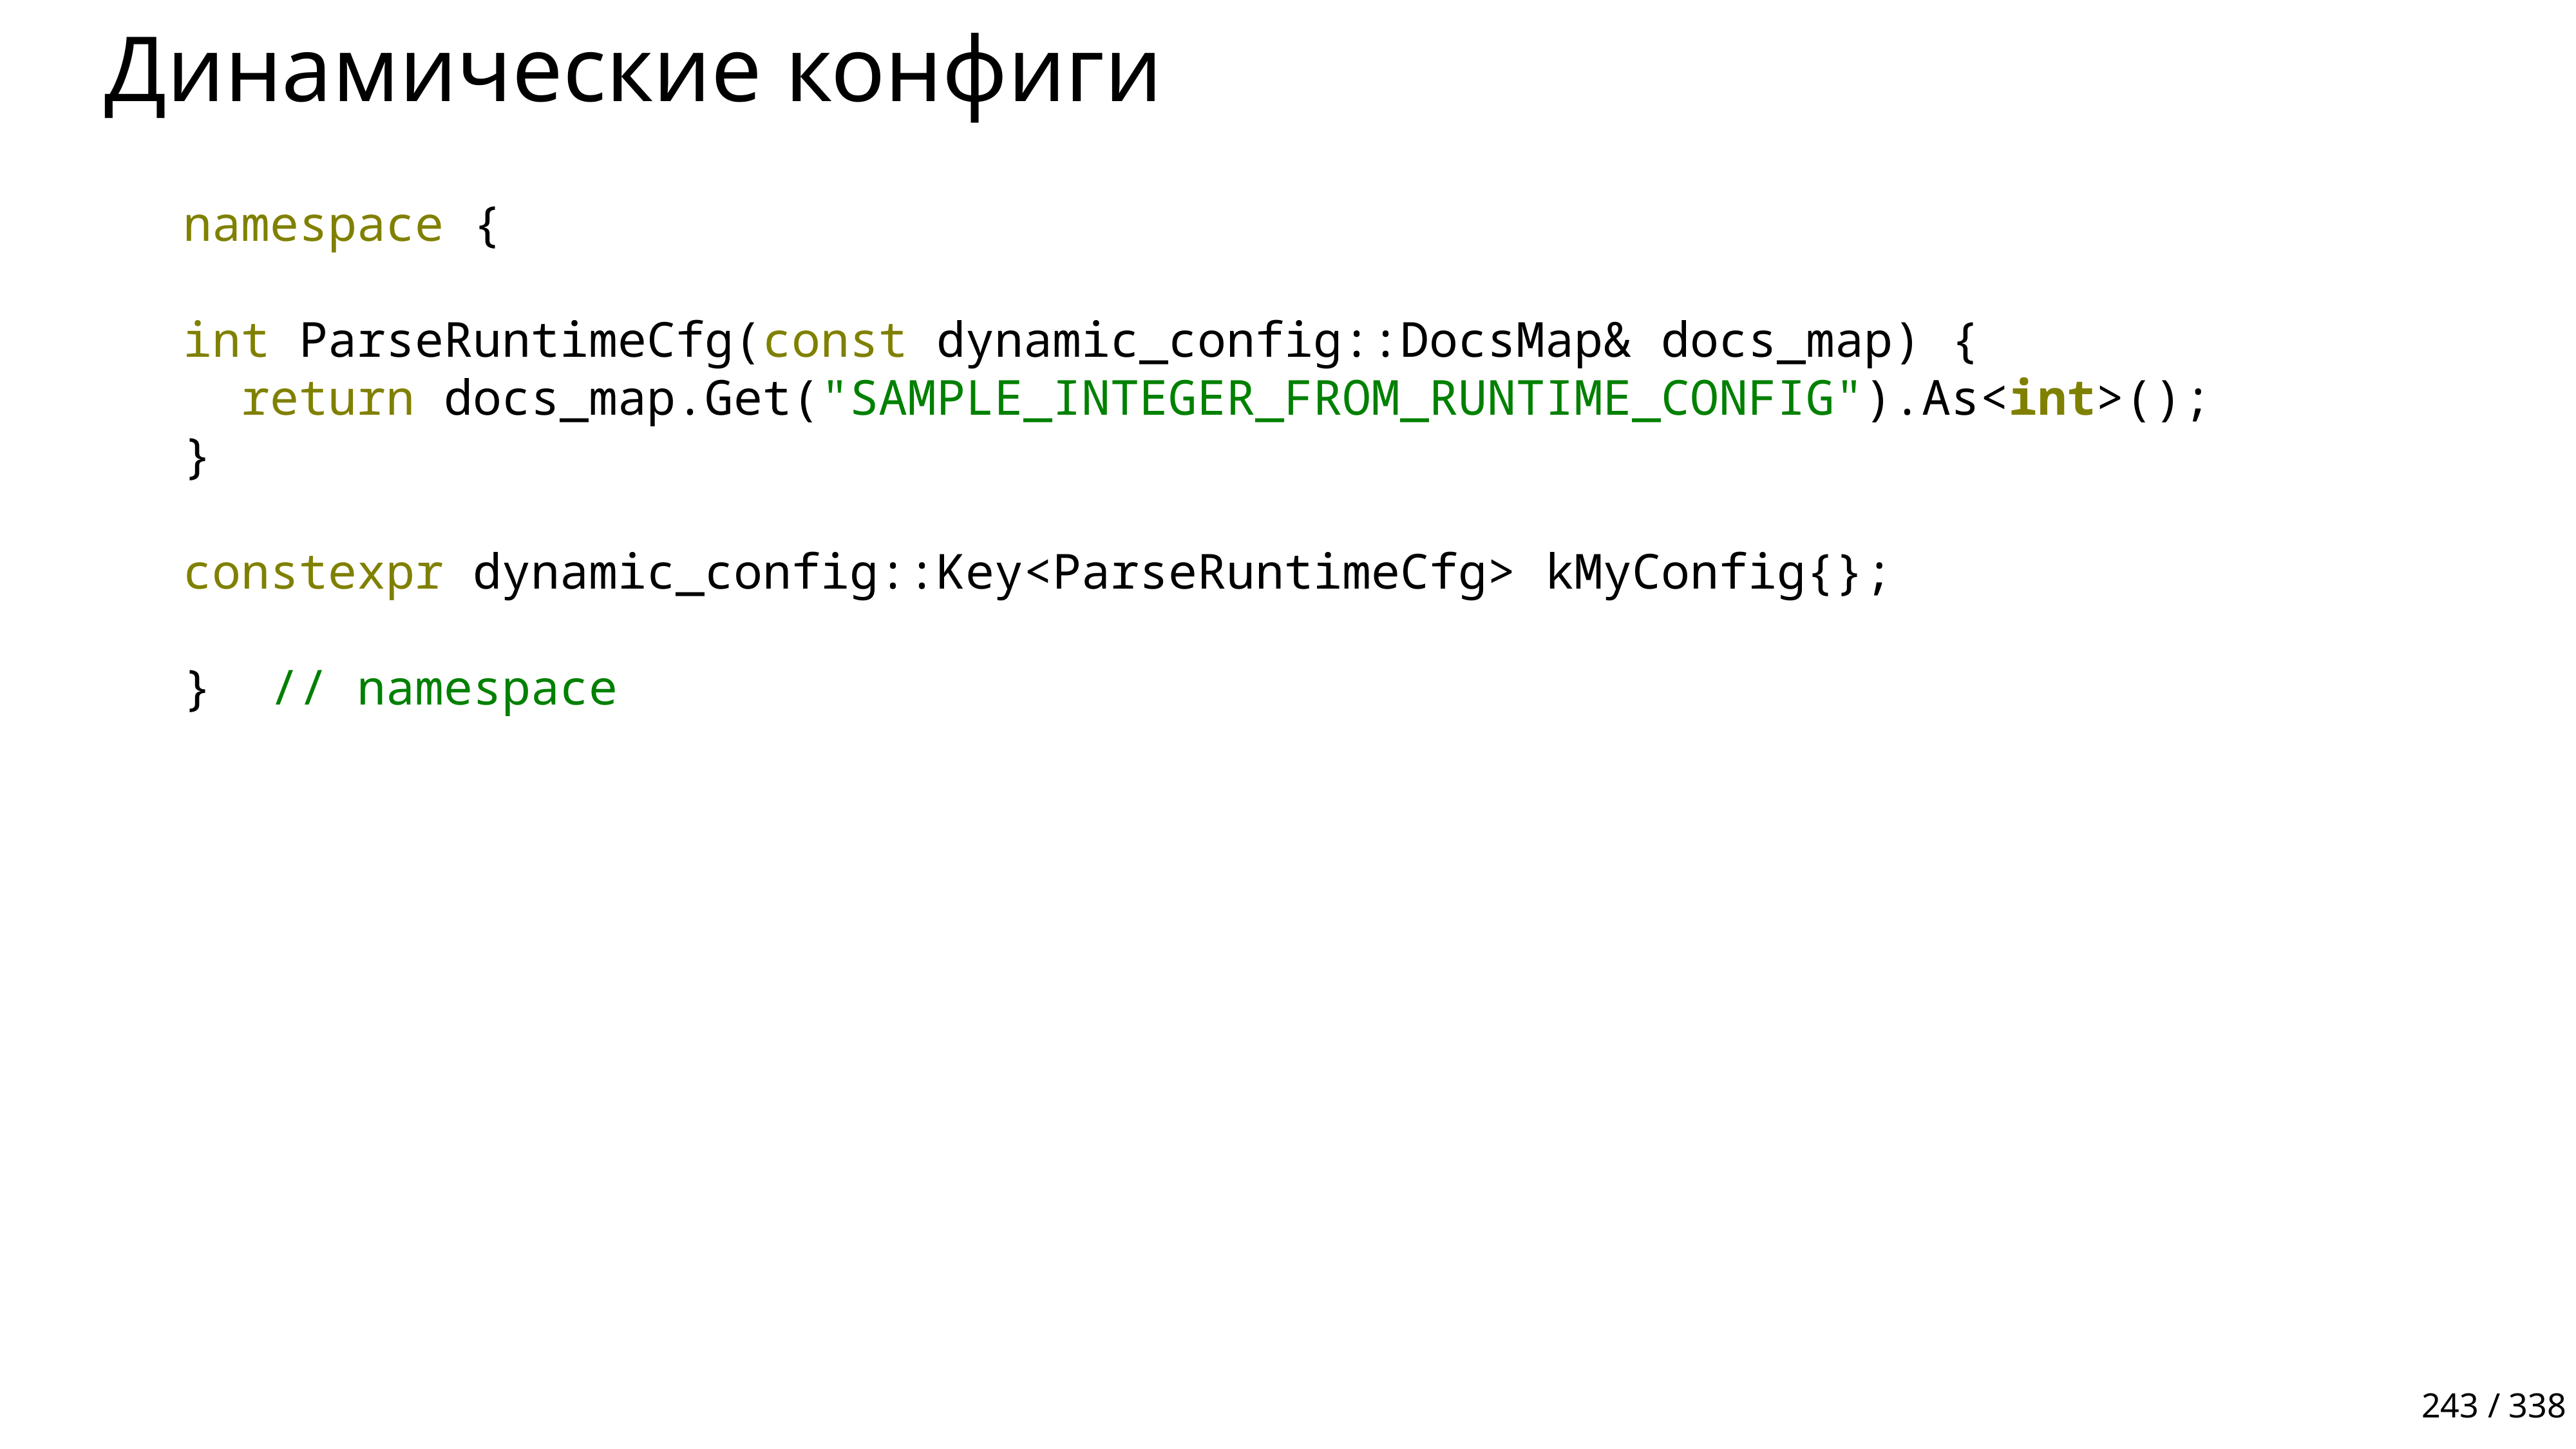

Динамические конфиги
namespace {
int ParseRuntimeCfg(const dynamic_config::DocsMap& docs_map) {
 return docs_map.Get("SAMPLE_INTEGER_FROM_RUNTIME_CONFIG").As<int>();
}
constexpr dynamic_config::Key<ParseRuntimeCfg> kMyConfig{};
} // namespace